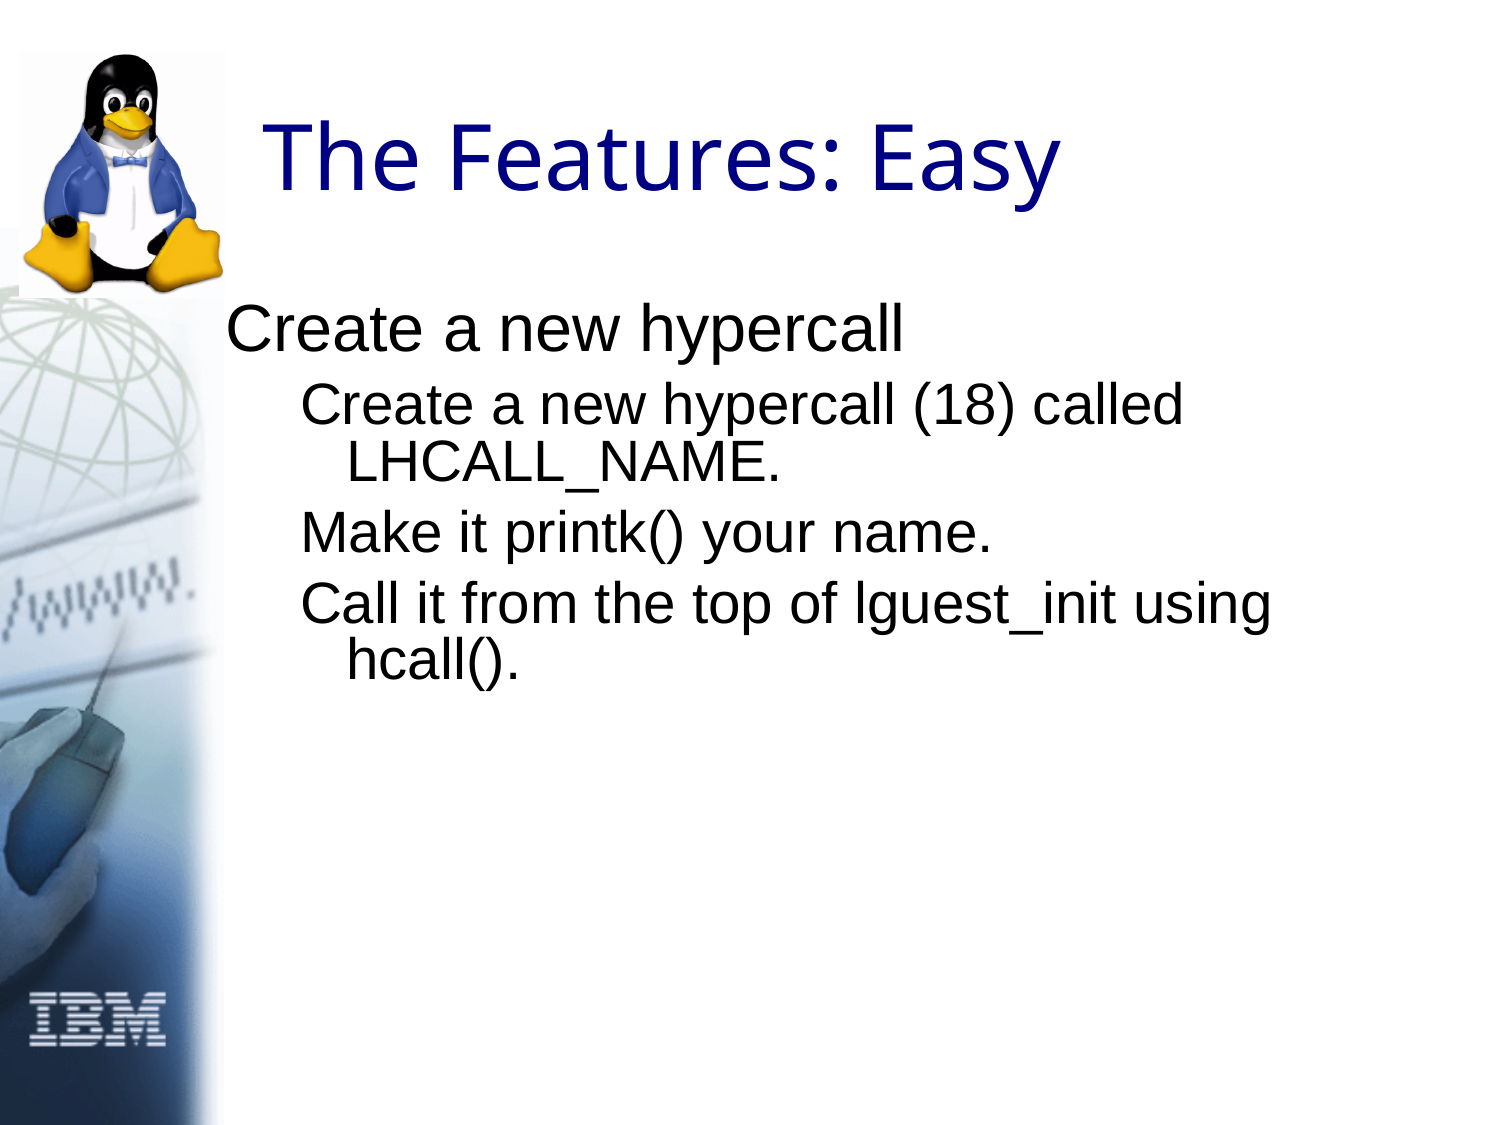

# The Features: Easy
Create a new hypercall
Create a new hypercall (18) called LHCALL_NAME.
Make it printk() your name.
Call it from the top of lguest_init using hcall().